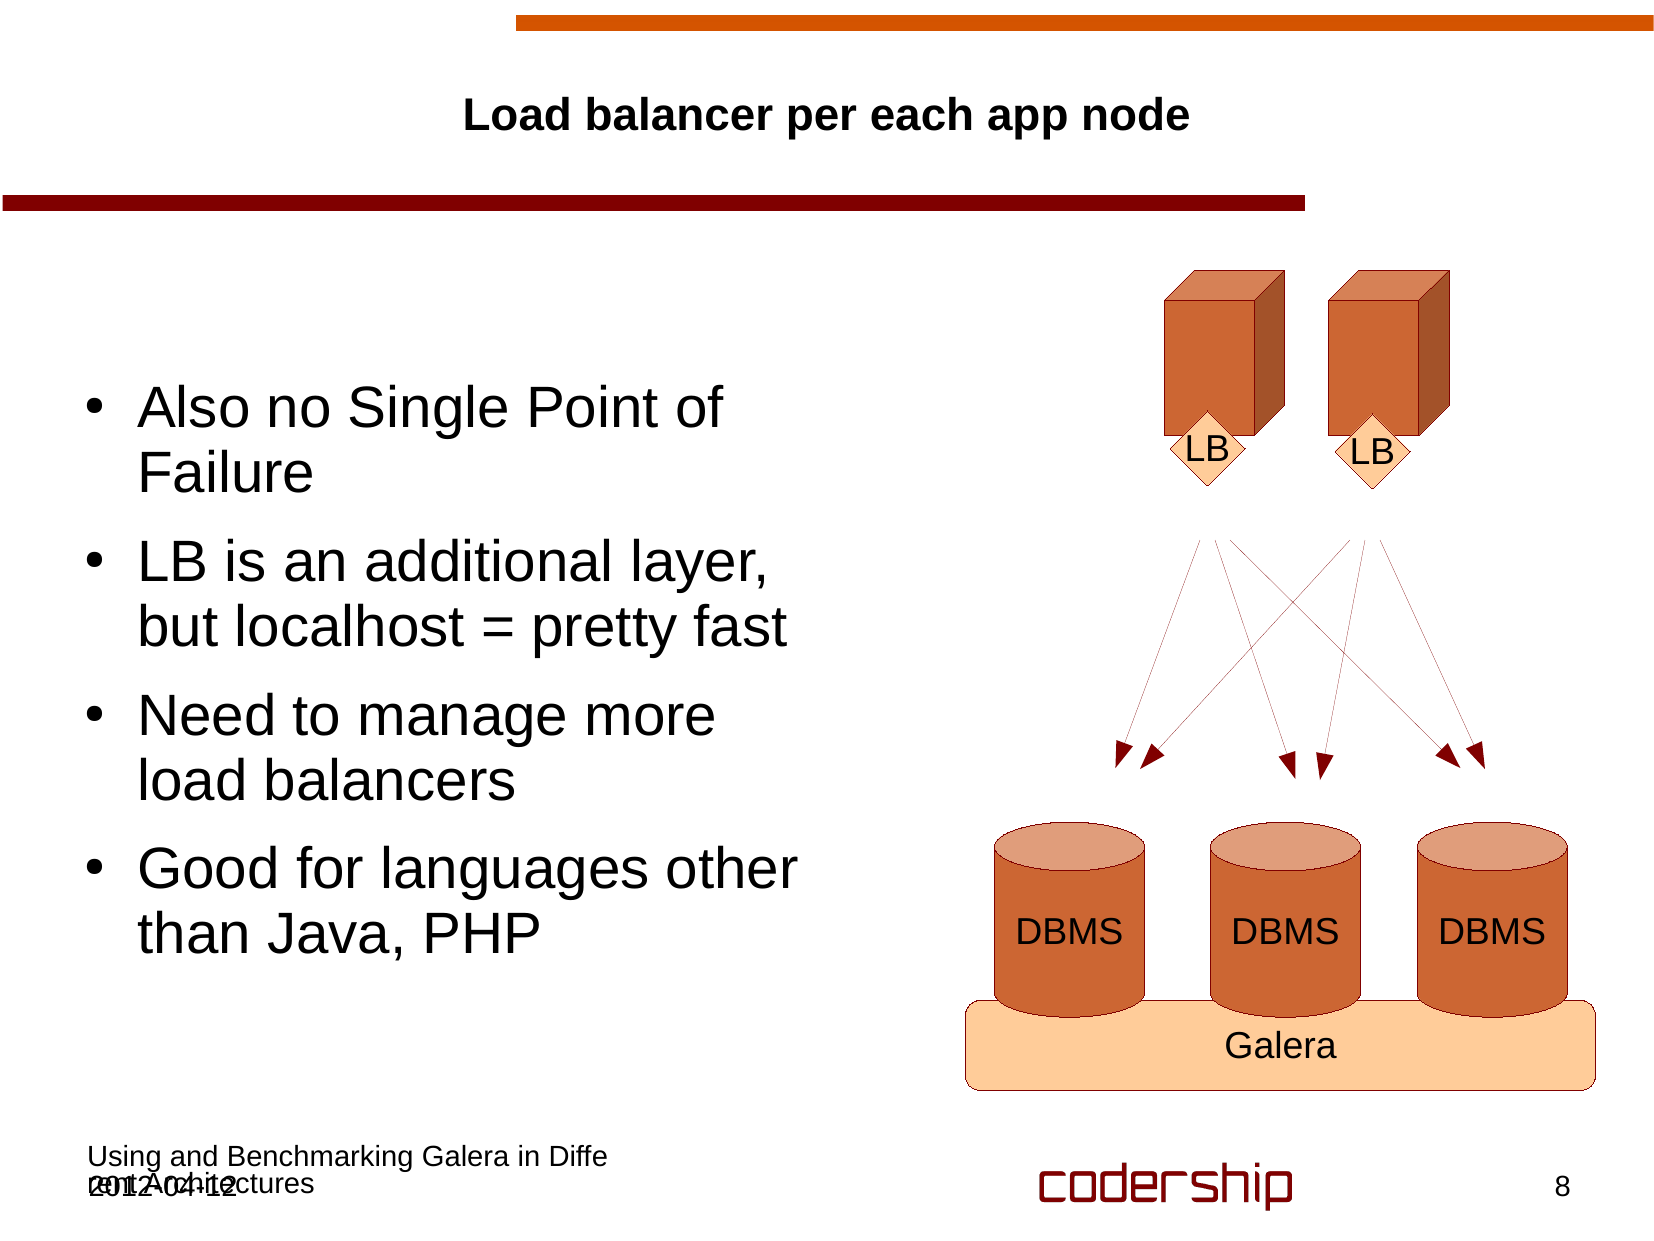

# Load balancer per each app node
Also no Single Point of Failure
LB is an additional layer, but localhost = pretty fast
Need to manage more load balancers
Good for languages other than Java, PHP
LB
LB
DBMS
DBMS
DBMS
Galera
Using and Benchmarking Galera in Different Architectures
2012-04-12
8